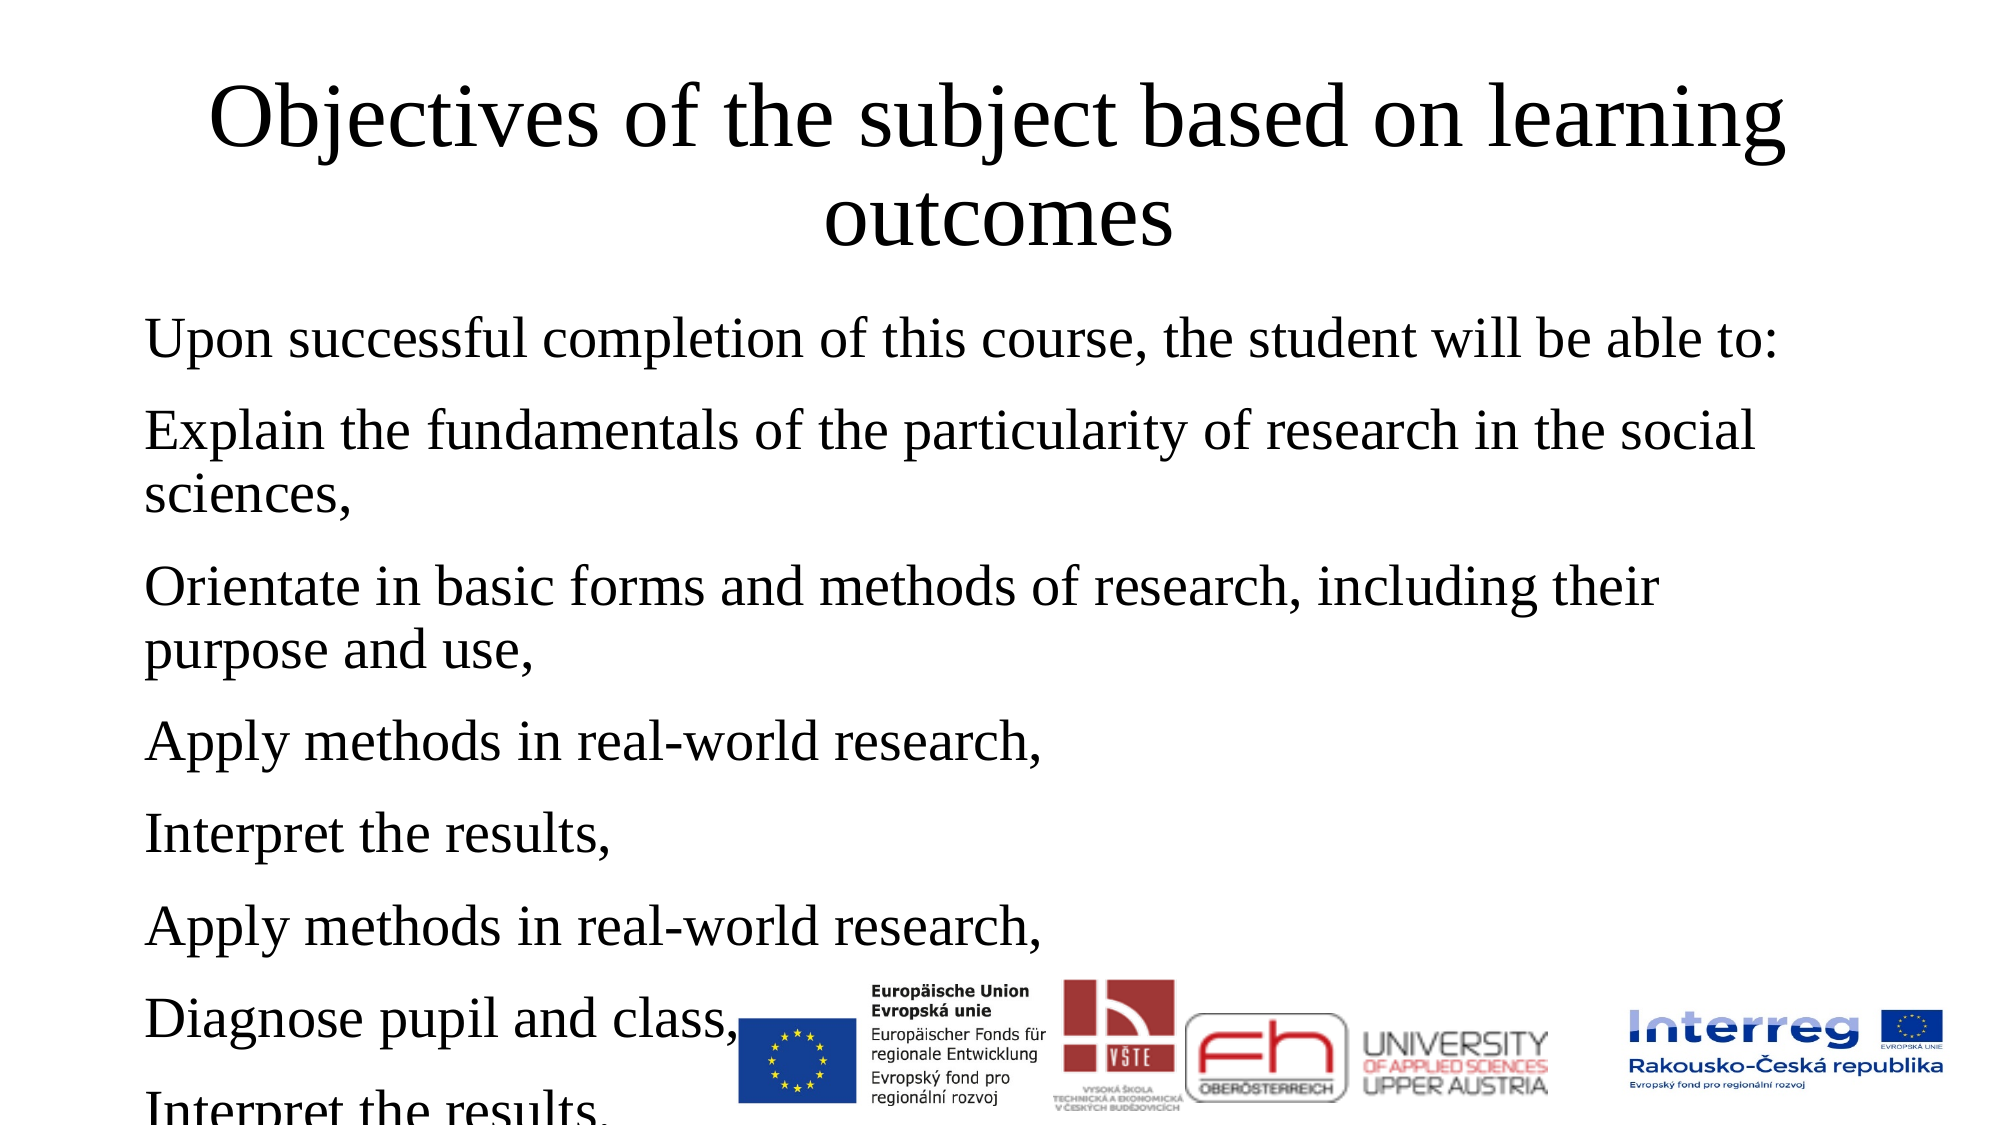

# Objectives of the subject based on learning outcomes
Upon successful completion of this course, the student will be able to:
Explain the fundamentals of the particularity of research in the social sciences,
Orientate in basic forms and methods of research, including their purpose and use,
Apply methods in real-world research,
Interpret the results,
Apply methods in real-world research,
Diagnose pupil and class,
Interpret the results.